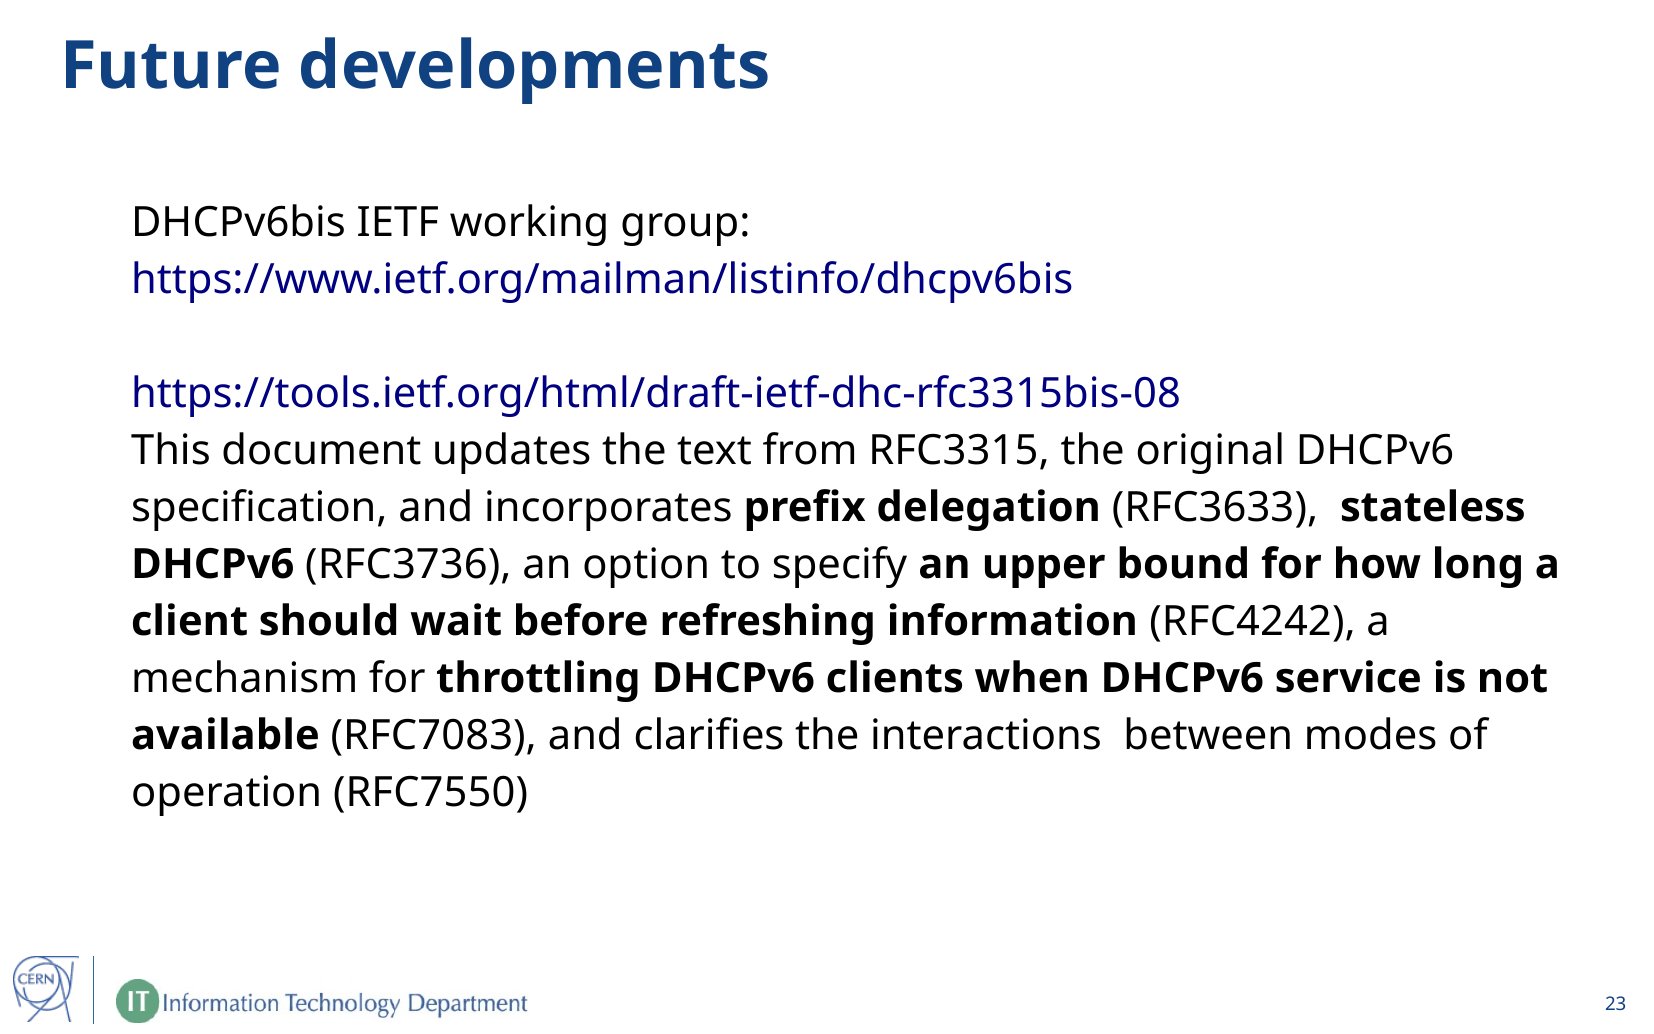

# Future developments
DHCPv6bis IETF working group:
https://www.ietf.org/mailman/listinfo/dhcpv6bis
https://tools.ietf.org/html/draft-ietf-dhc-rfc3315bis-08
This document updates the text from RFC3315, the original DHCPv6 specification, and incorporates prefix delegation (RFC3633), stateless DHCPv6 (RFC3736), an option to specify an upper bound for how long a client should wait before refreshing information (RFC4242), a mechanism for throttling DHCPv6 clients when DHCPv6 service is not available (RFC7083), and clarifies the interactions between modes of operation (RFC7550)